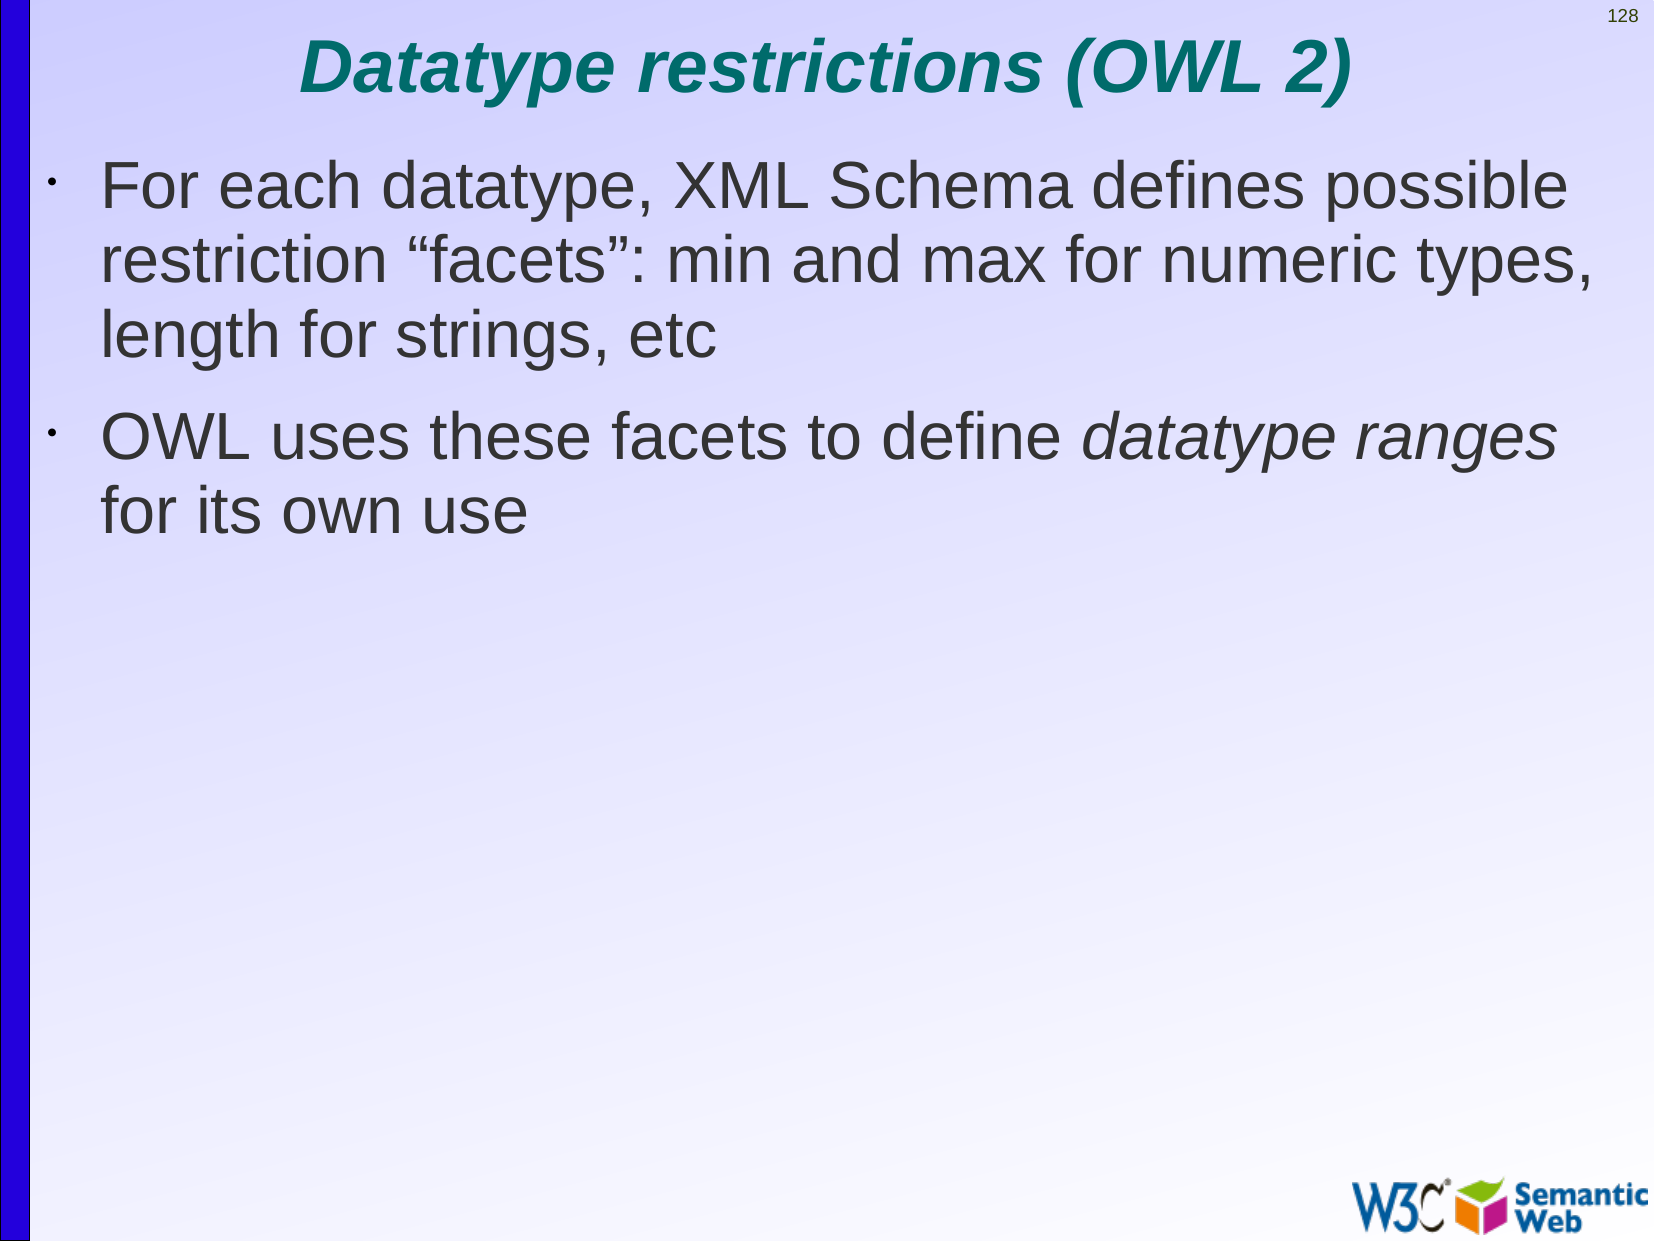

# Datatype restrictions (OWL 2)
For each datatype, XML Schema defines possible restriction “facets”: min and max for numeric types, length for strings, etc
OWL uses these facets to define datatype ranges for its own use